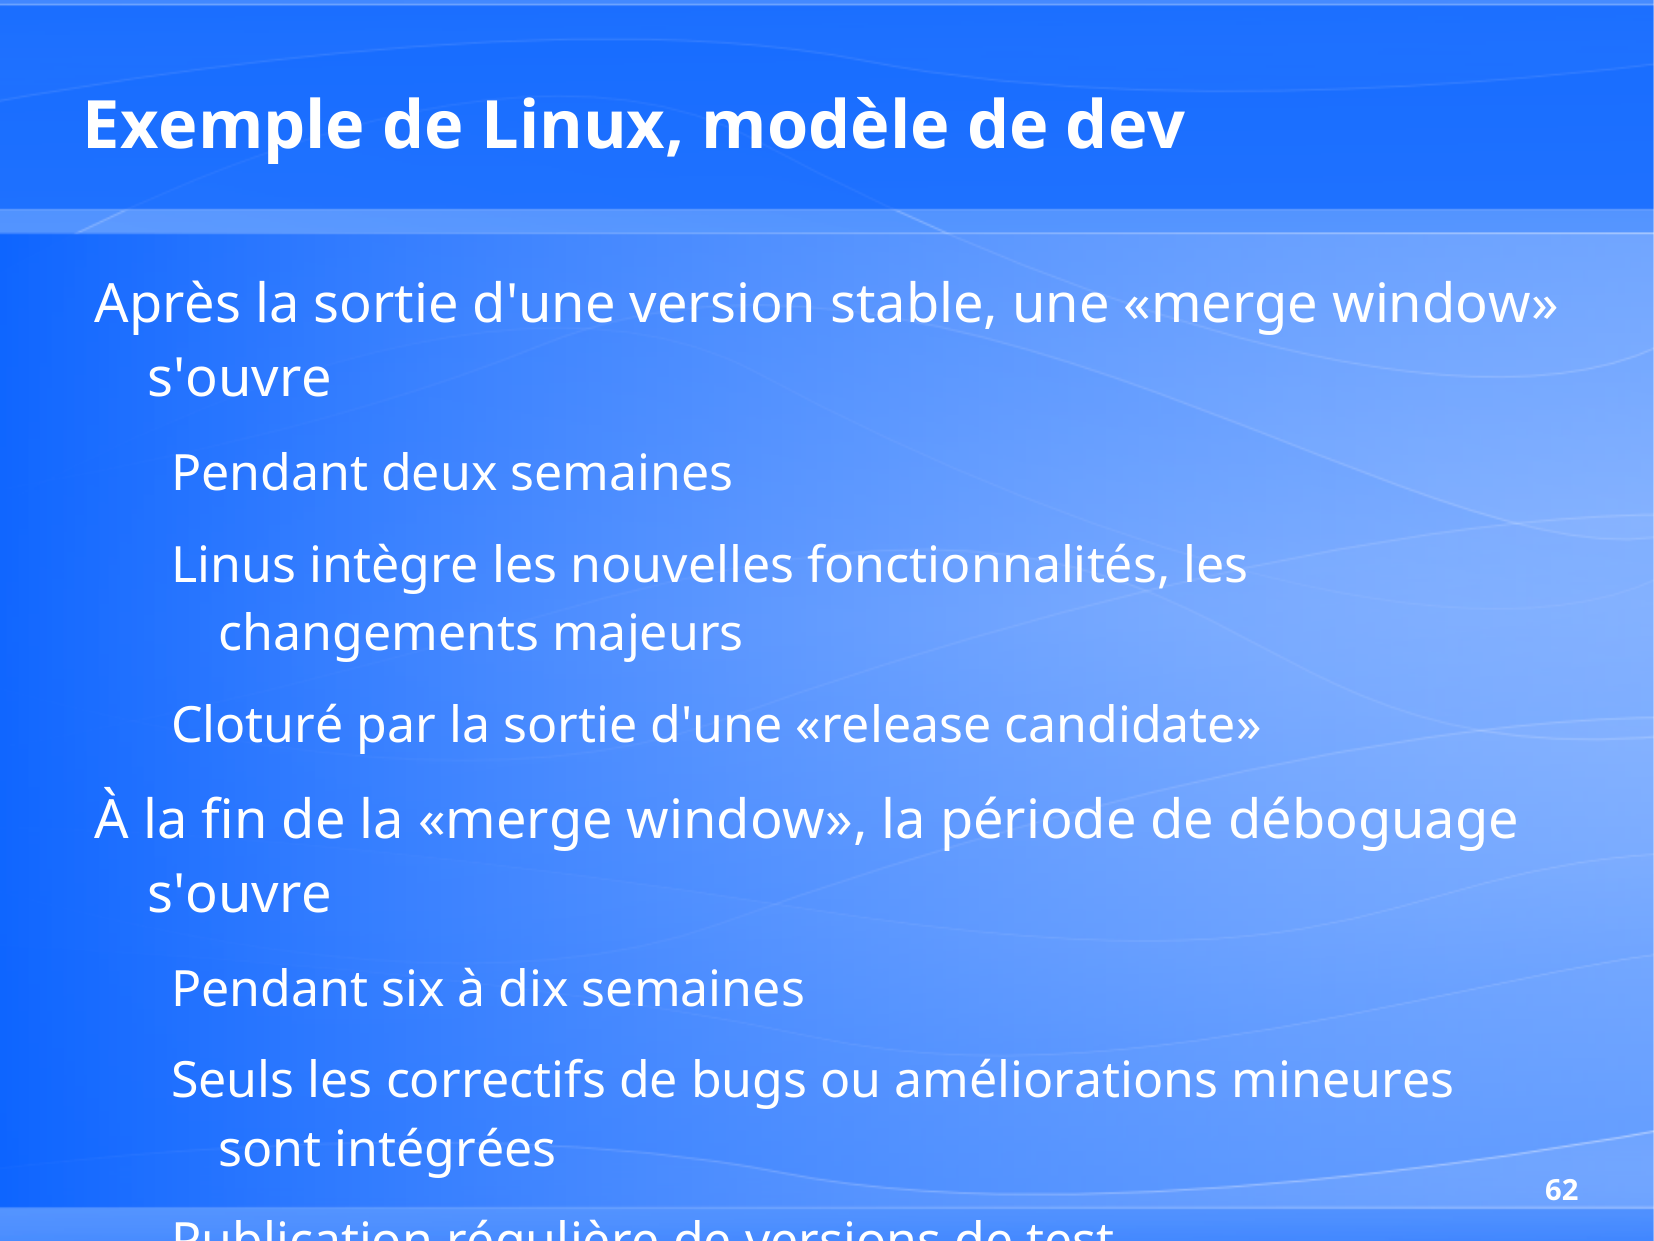

# Exemple de Linux, modèle de dev
Après la sortie d'une version stable, une «merge window» s'ouvre
Pendant deux semaines
Linus intègre les nouvelles fonctionnalités, les changements majeurs
Cloturé par la sortie d'une «release candidate»
À la fin de la «merge window», la période de déboguage s'ouvre
Pendant six à dix semaines
Seuls les correctifs de bugs ou améliorations mineures sont intégrées
Publication régulière de versions de test
62